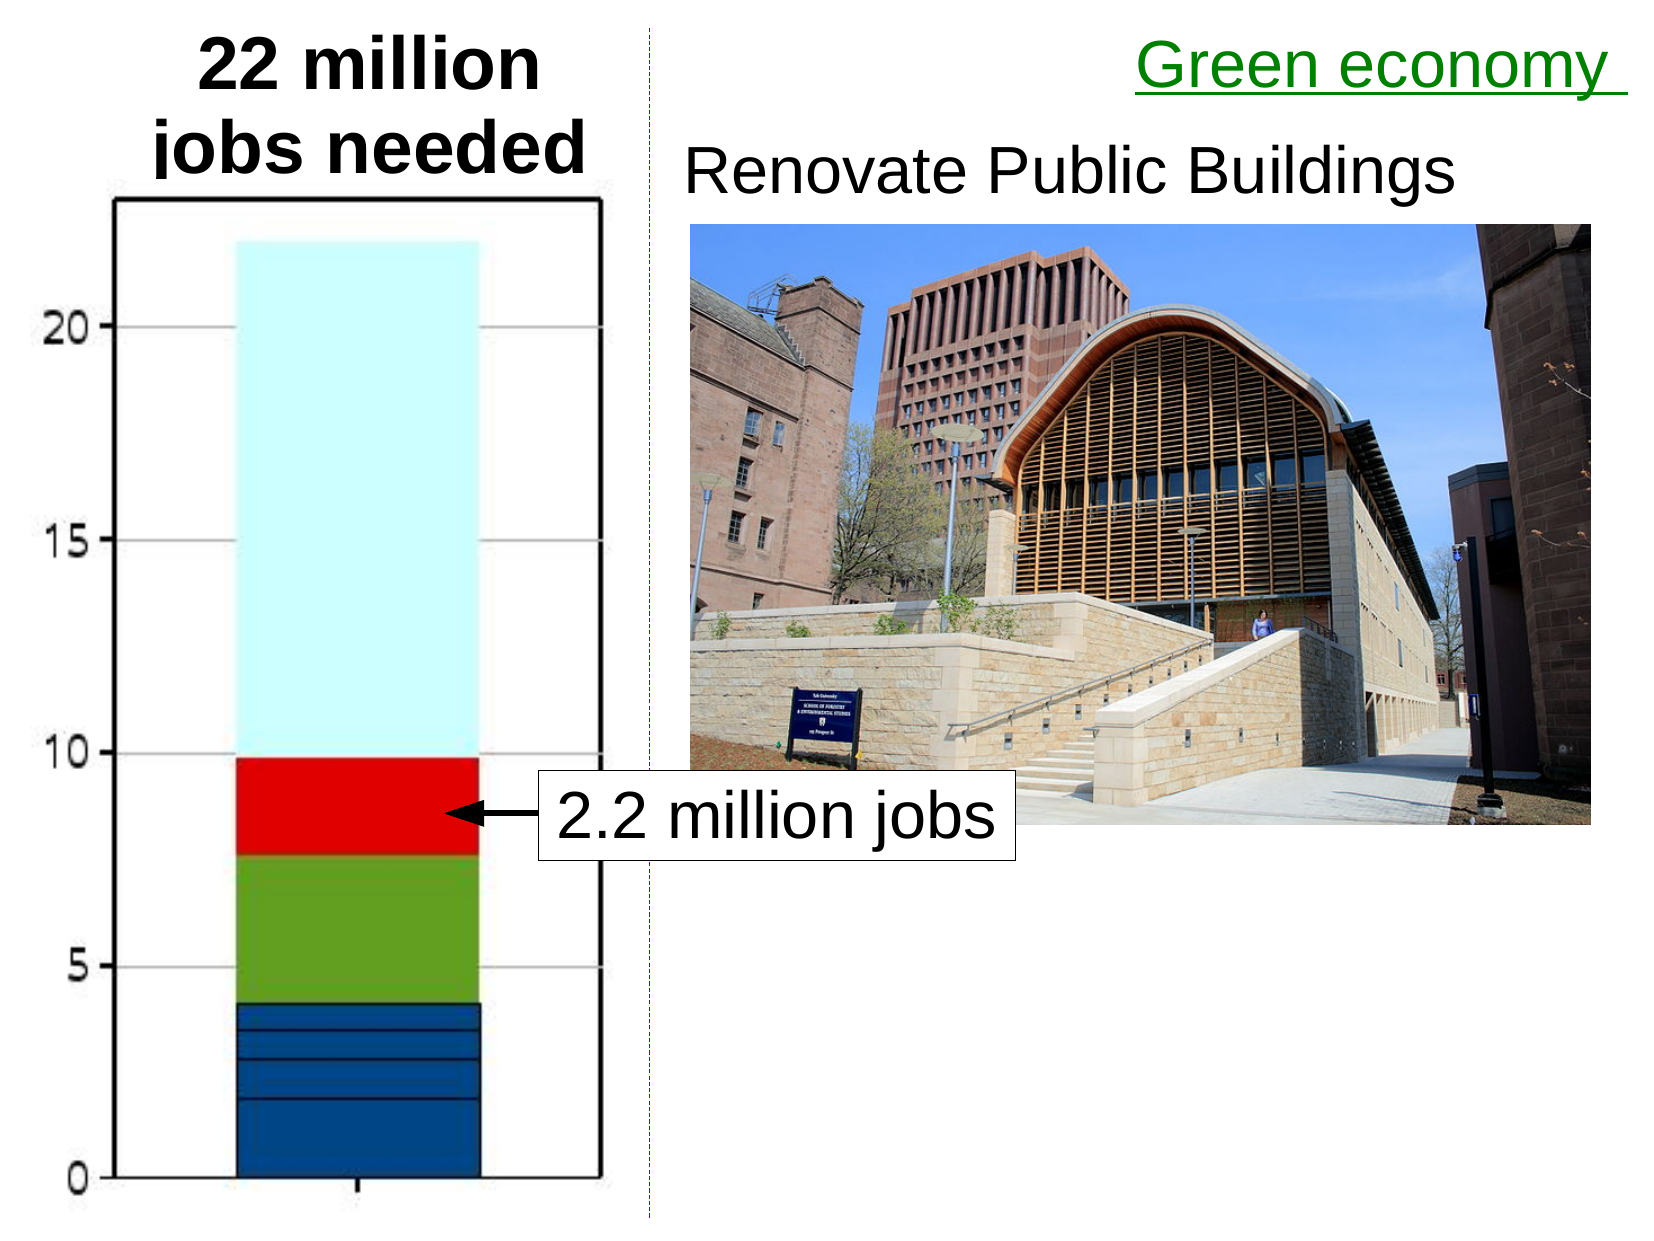

22 million
jobs needed
Green economy
Renovate Public Buildings
2.2 million jobs